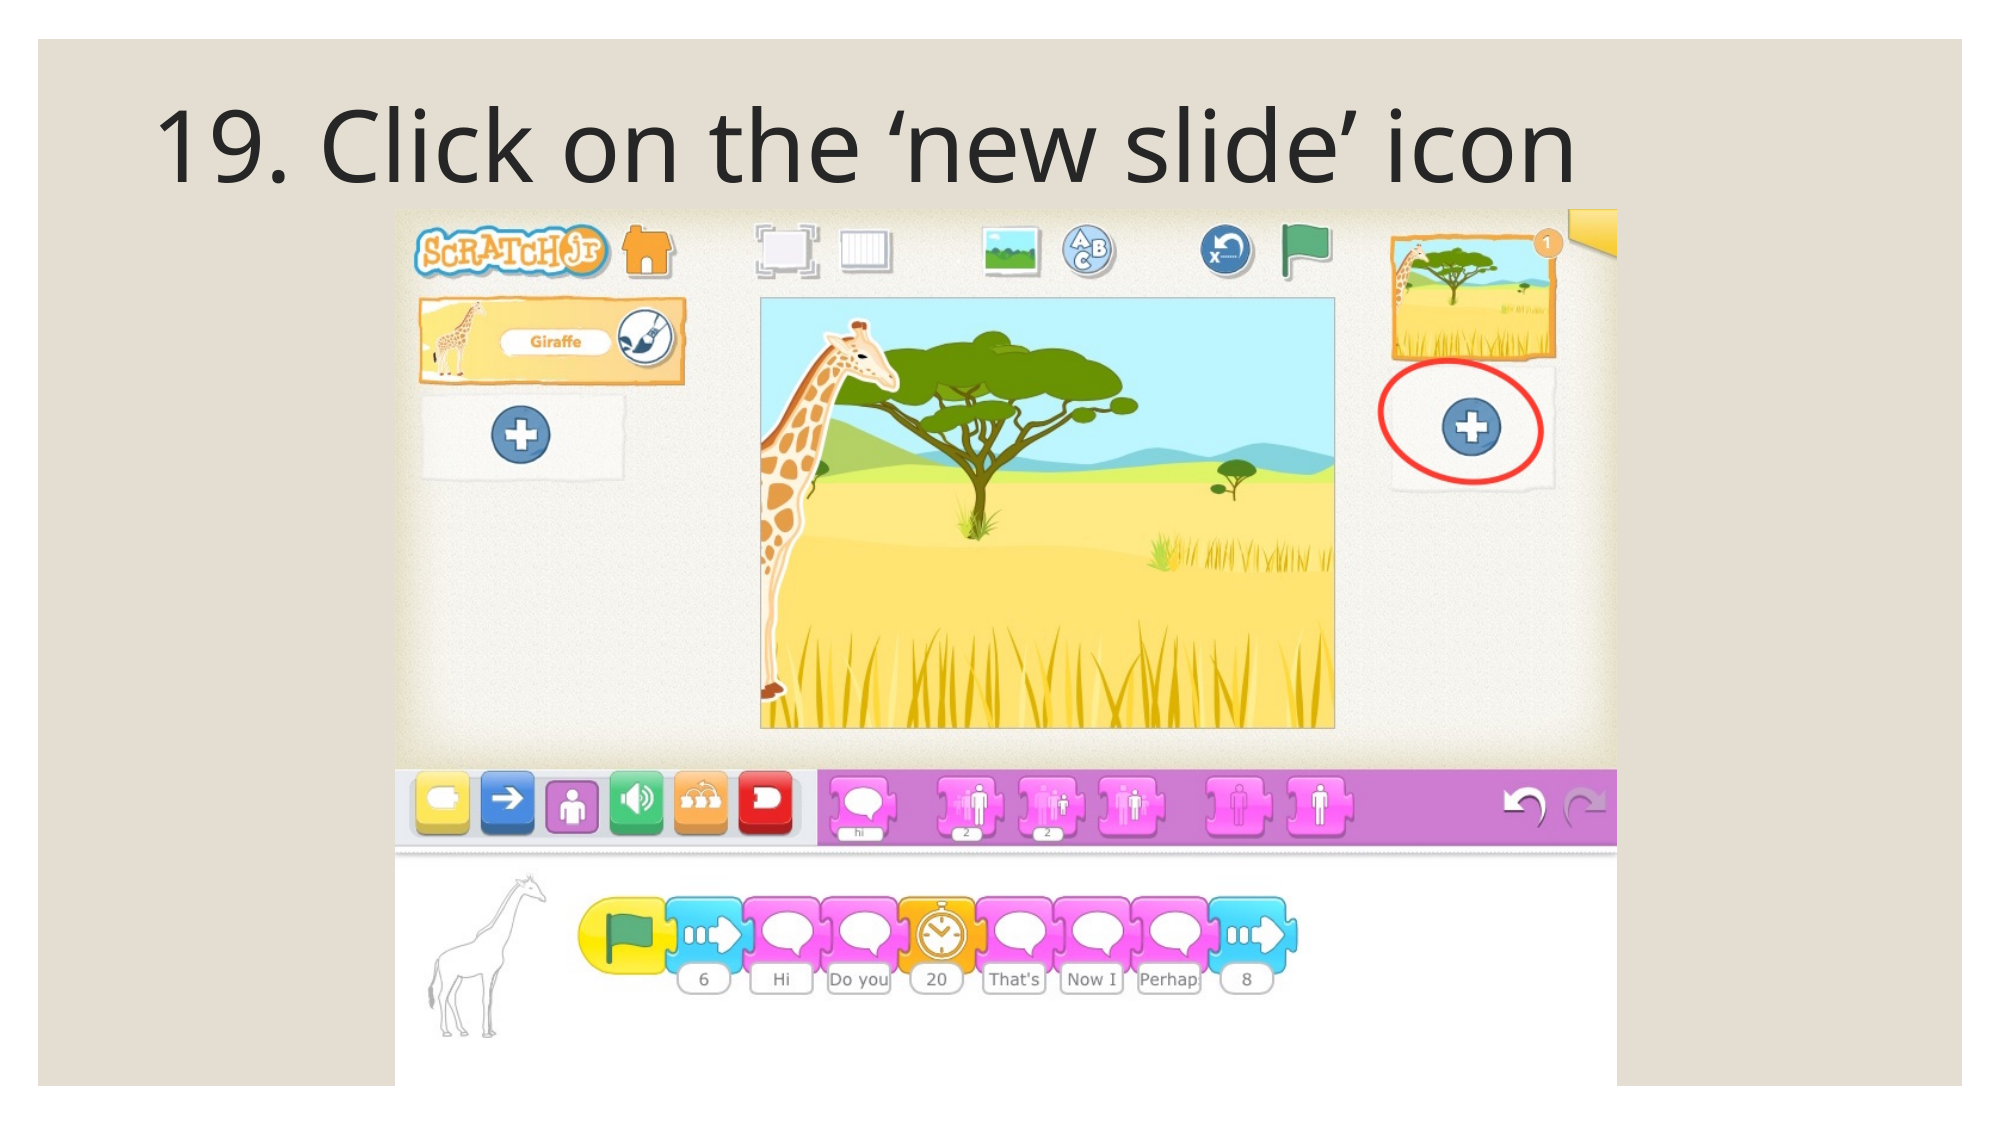

# 19. Click on the ‘new slide’ icon